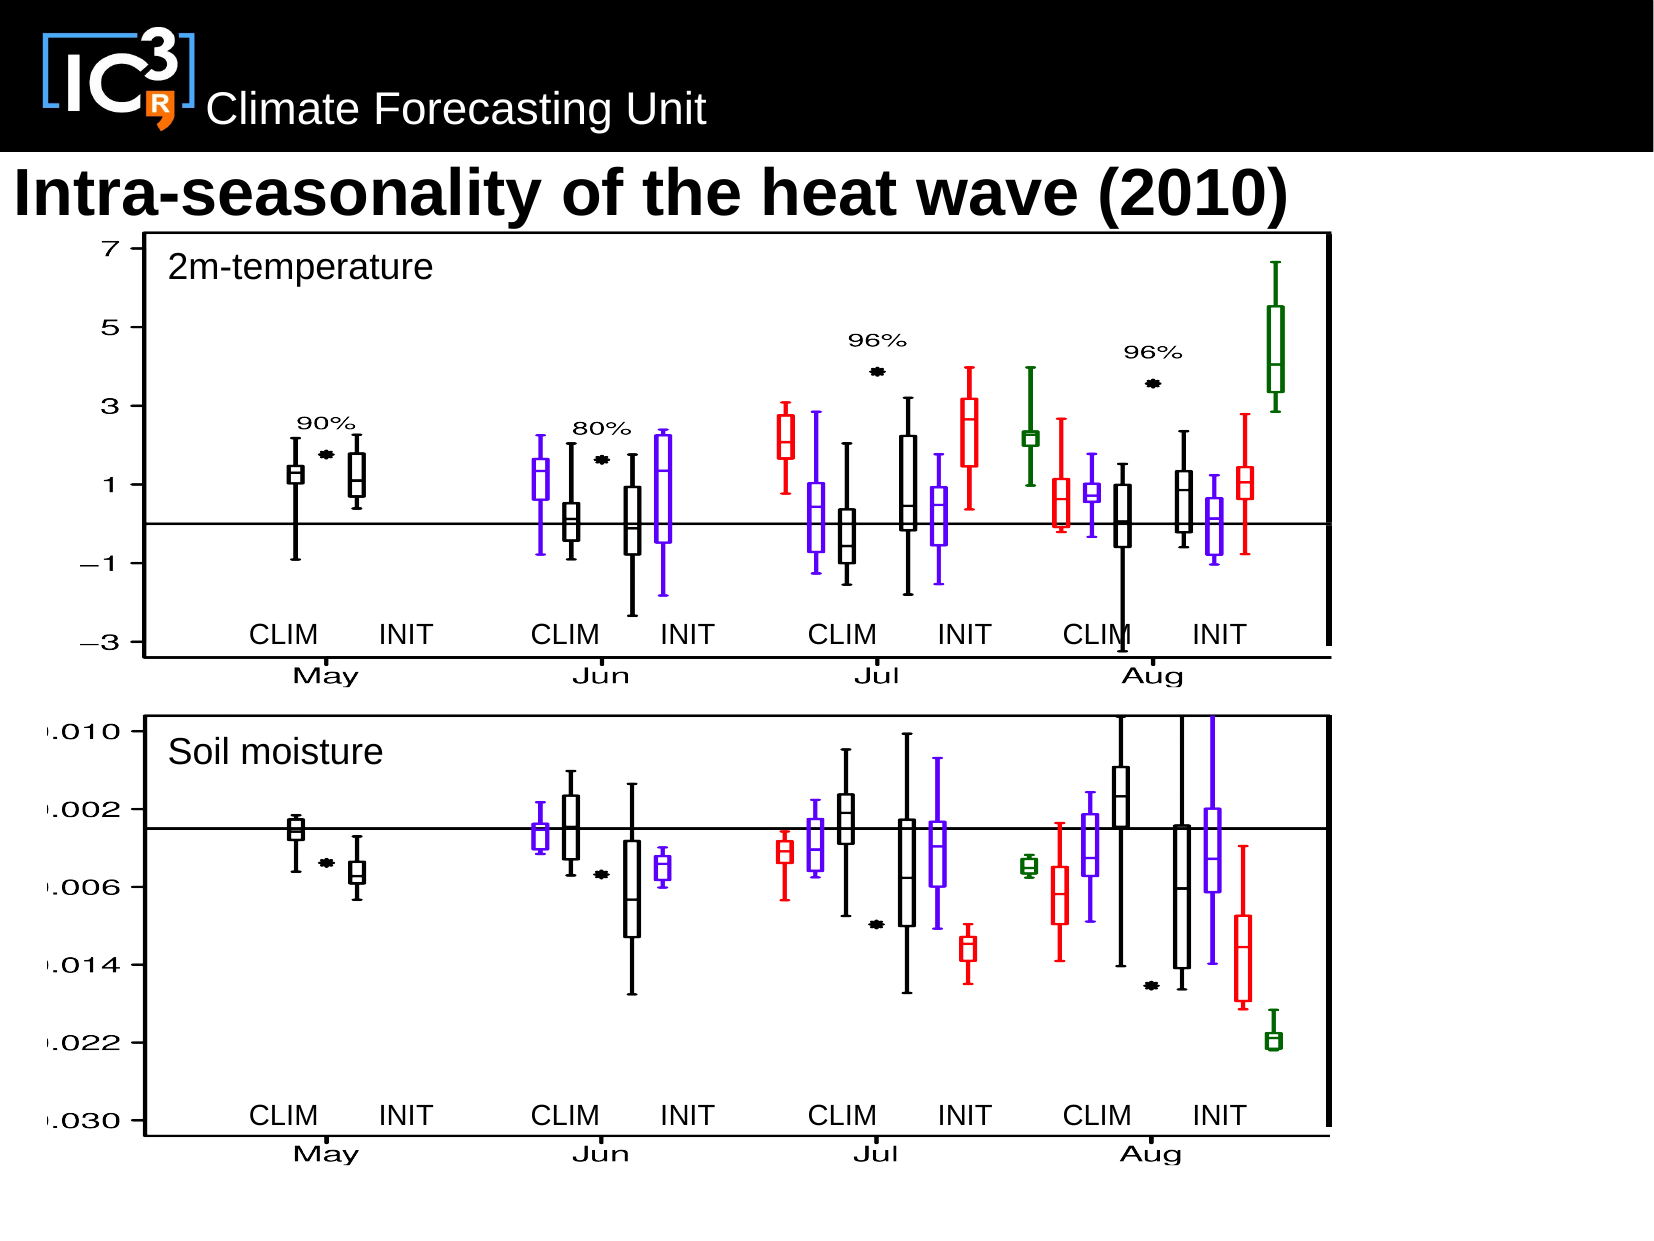

Climate Forecasting Unit
Intra-seasonality of the heat wave (2010)
2m-temperature
CLIM
INIT
CLIM
INIT
CLIM
INIT
CLIM
INIT
Soil moisture
CLIM
INIT
CLIM
INIT
CLIM
INIT
CLIM
INIT